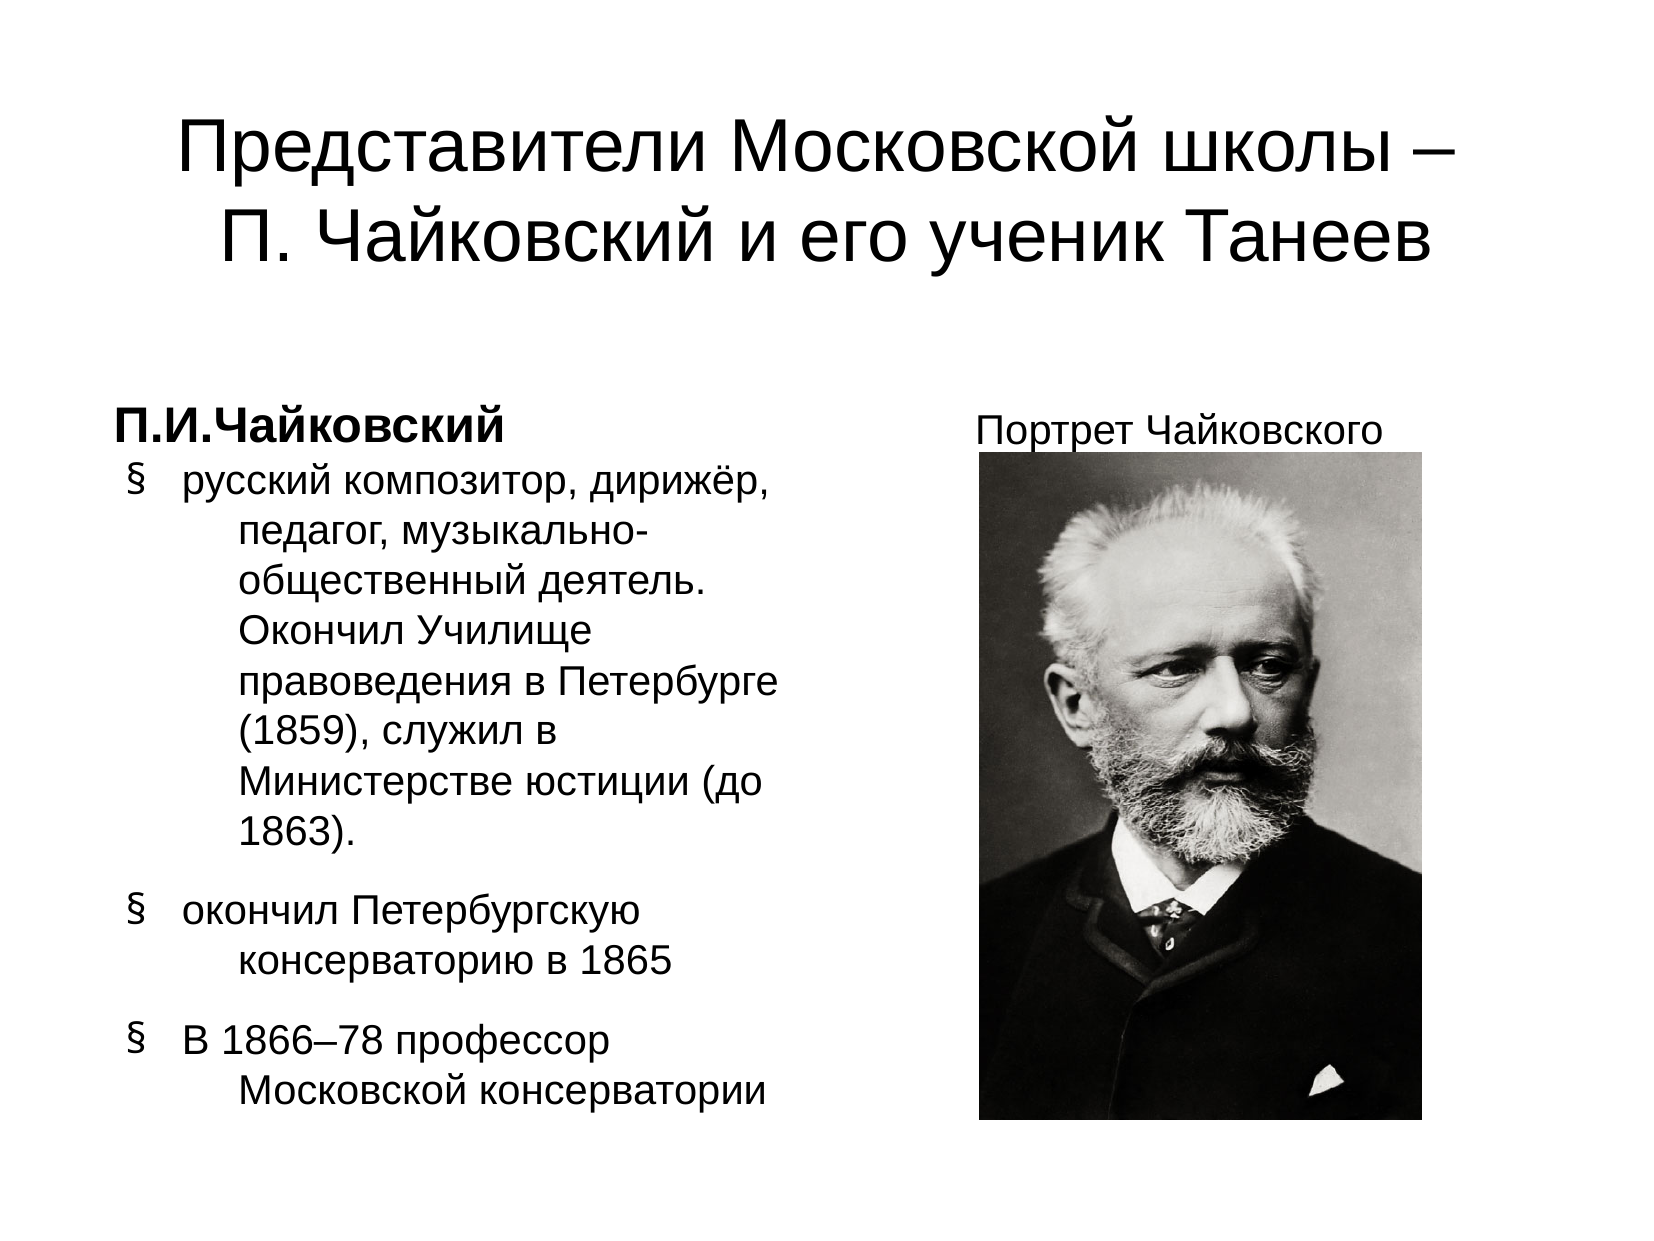

# Представители Московской школы – П. Чайковский и его ученик Танеев
П.И.Чайковский
 Портрет Чайковского
русский композитор, дирижёр, педагог, музыкально-общественный деятель. Окончил Училище правоведения в Петербурге (1859), служил в Министерстве юстиции (до 1863).
окончил Петербургскую консерваторию в 1865
В 1866–78 профессор Московской консерватории